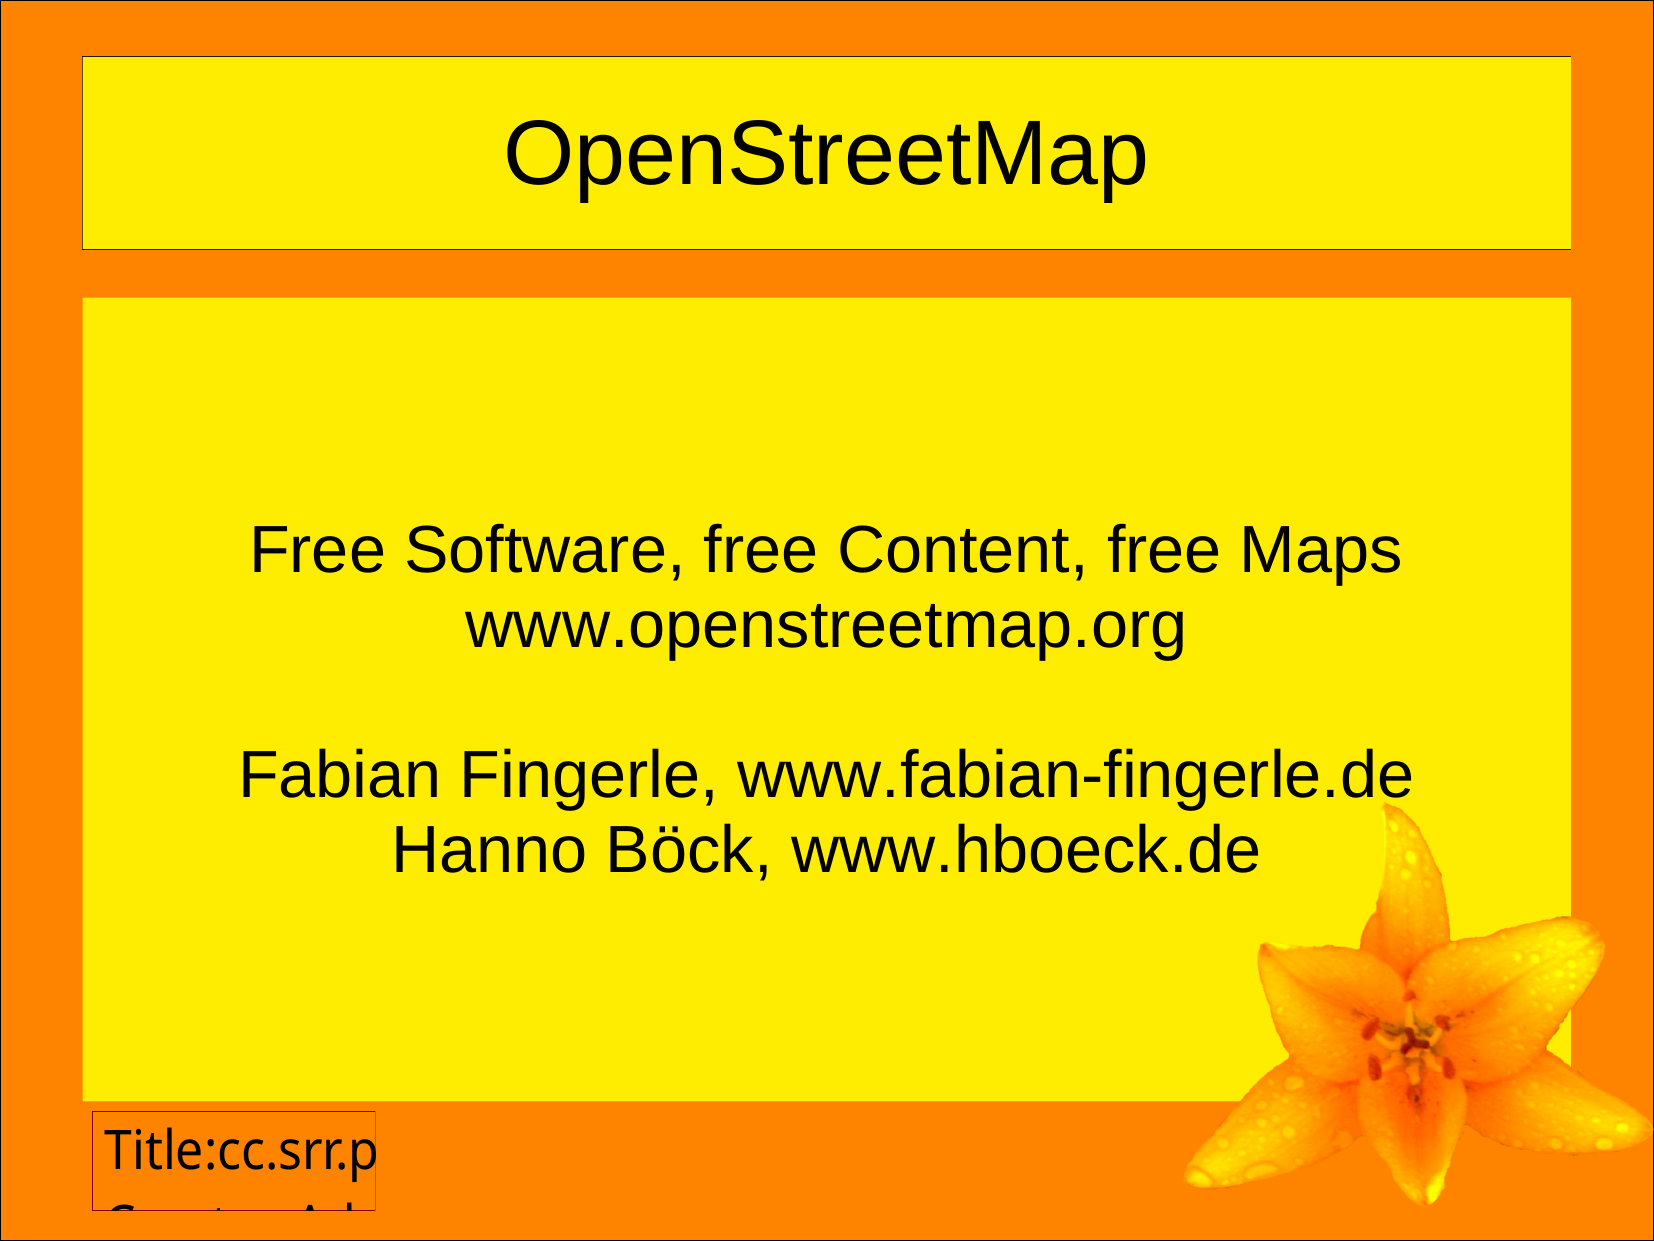

# OpenStreetMap
Free Software, free Content, free Maps
www.openstreetmap.org
Fabian Fingerle, www.fabian-fingerle.de
Hanno Böck, www.hboeck.de